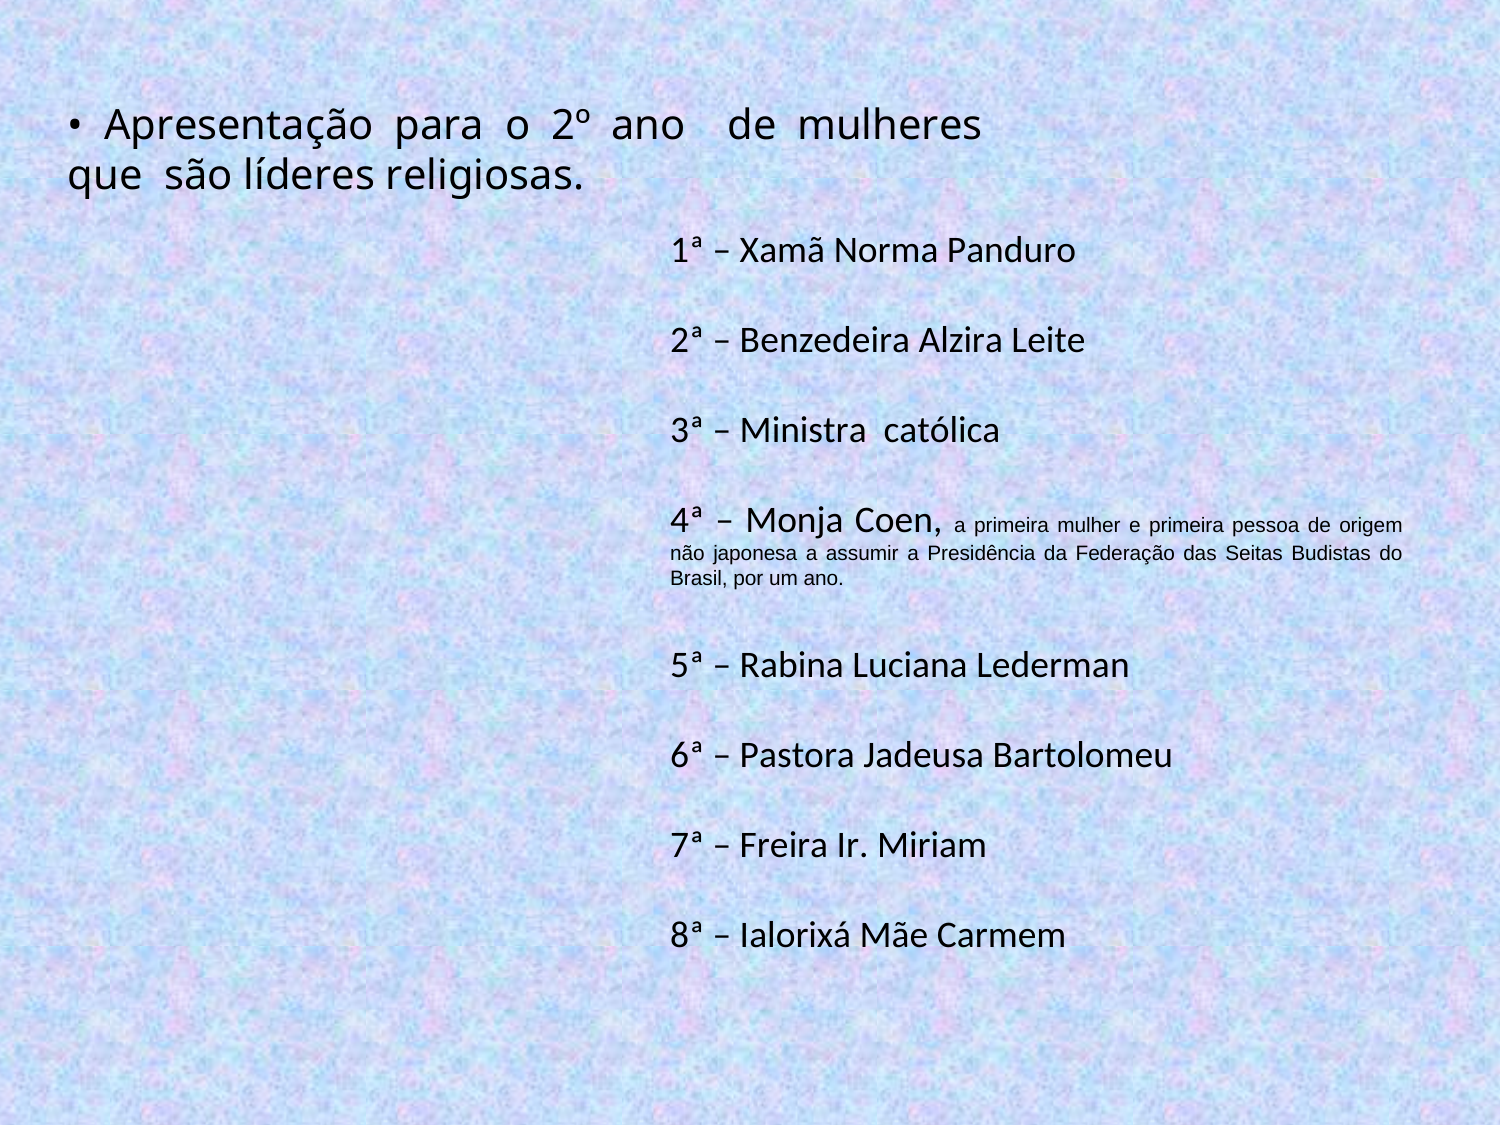

• Apresentação para o 2º ano de mulheres que são líderes religiosas.
1ª – Xamã Norma Panduro
2ª – Benzedeira Alzira Leite
3ª – Ministra católica
4ª – Monja Coen, a primeira mulher e primeira pessoa de origem não japonesa a assumir a Presidência da Federação das Seitas Budistas do Brasil, por um ano.
5ª – Rabina Luciana Lederman
6ª – Pastora Jadeusa Bartolomeu
7ª – Freira Ir. Miriam
8ª – Ialorixá Mãe Carmem